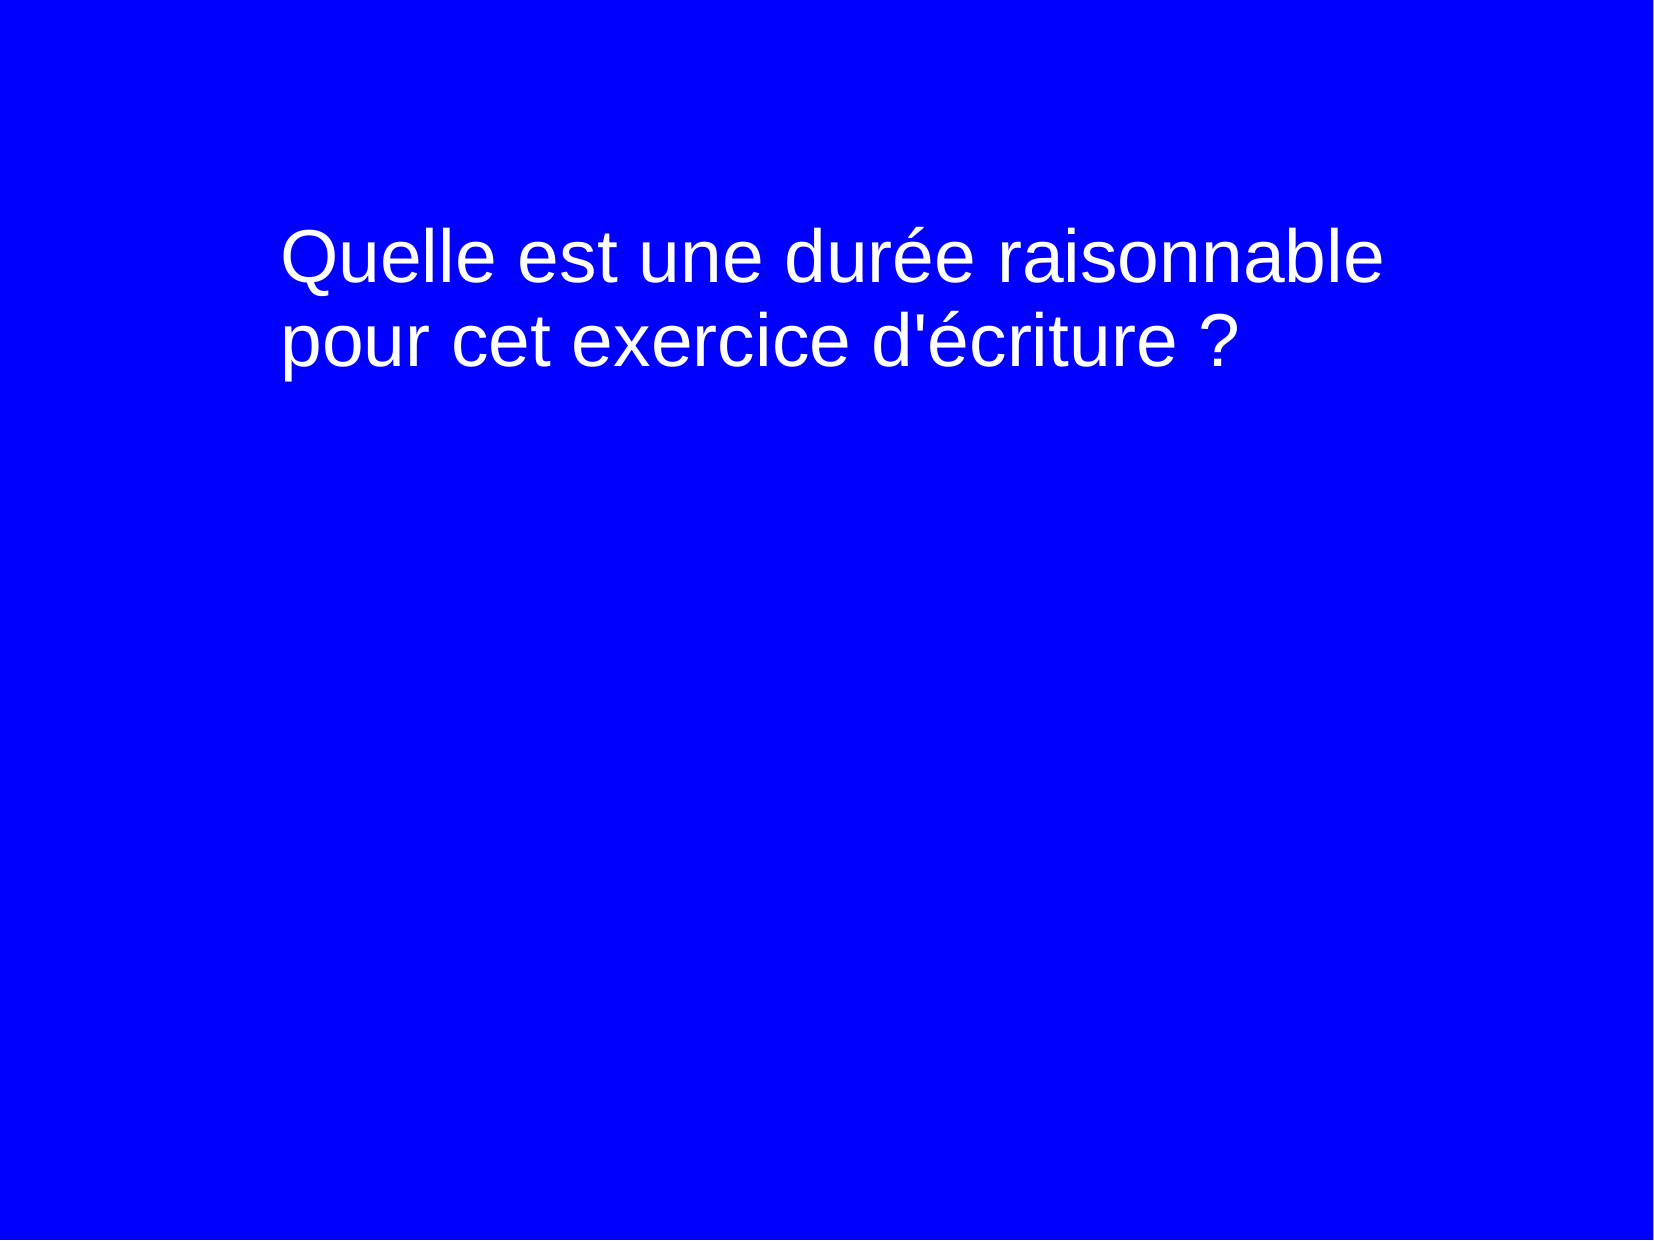

Quelle est une durée raisonnable pour cet exercice d'écriture ?